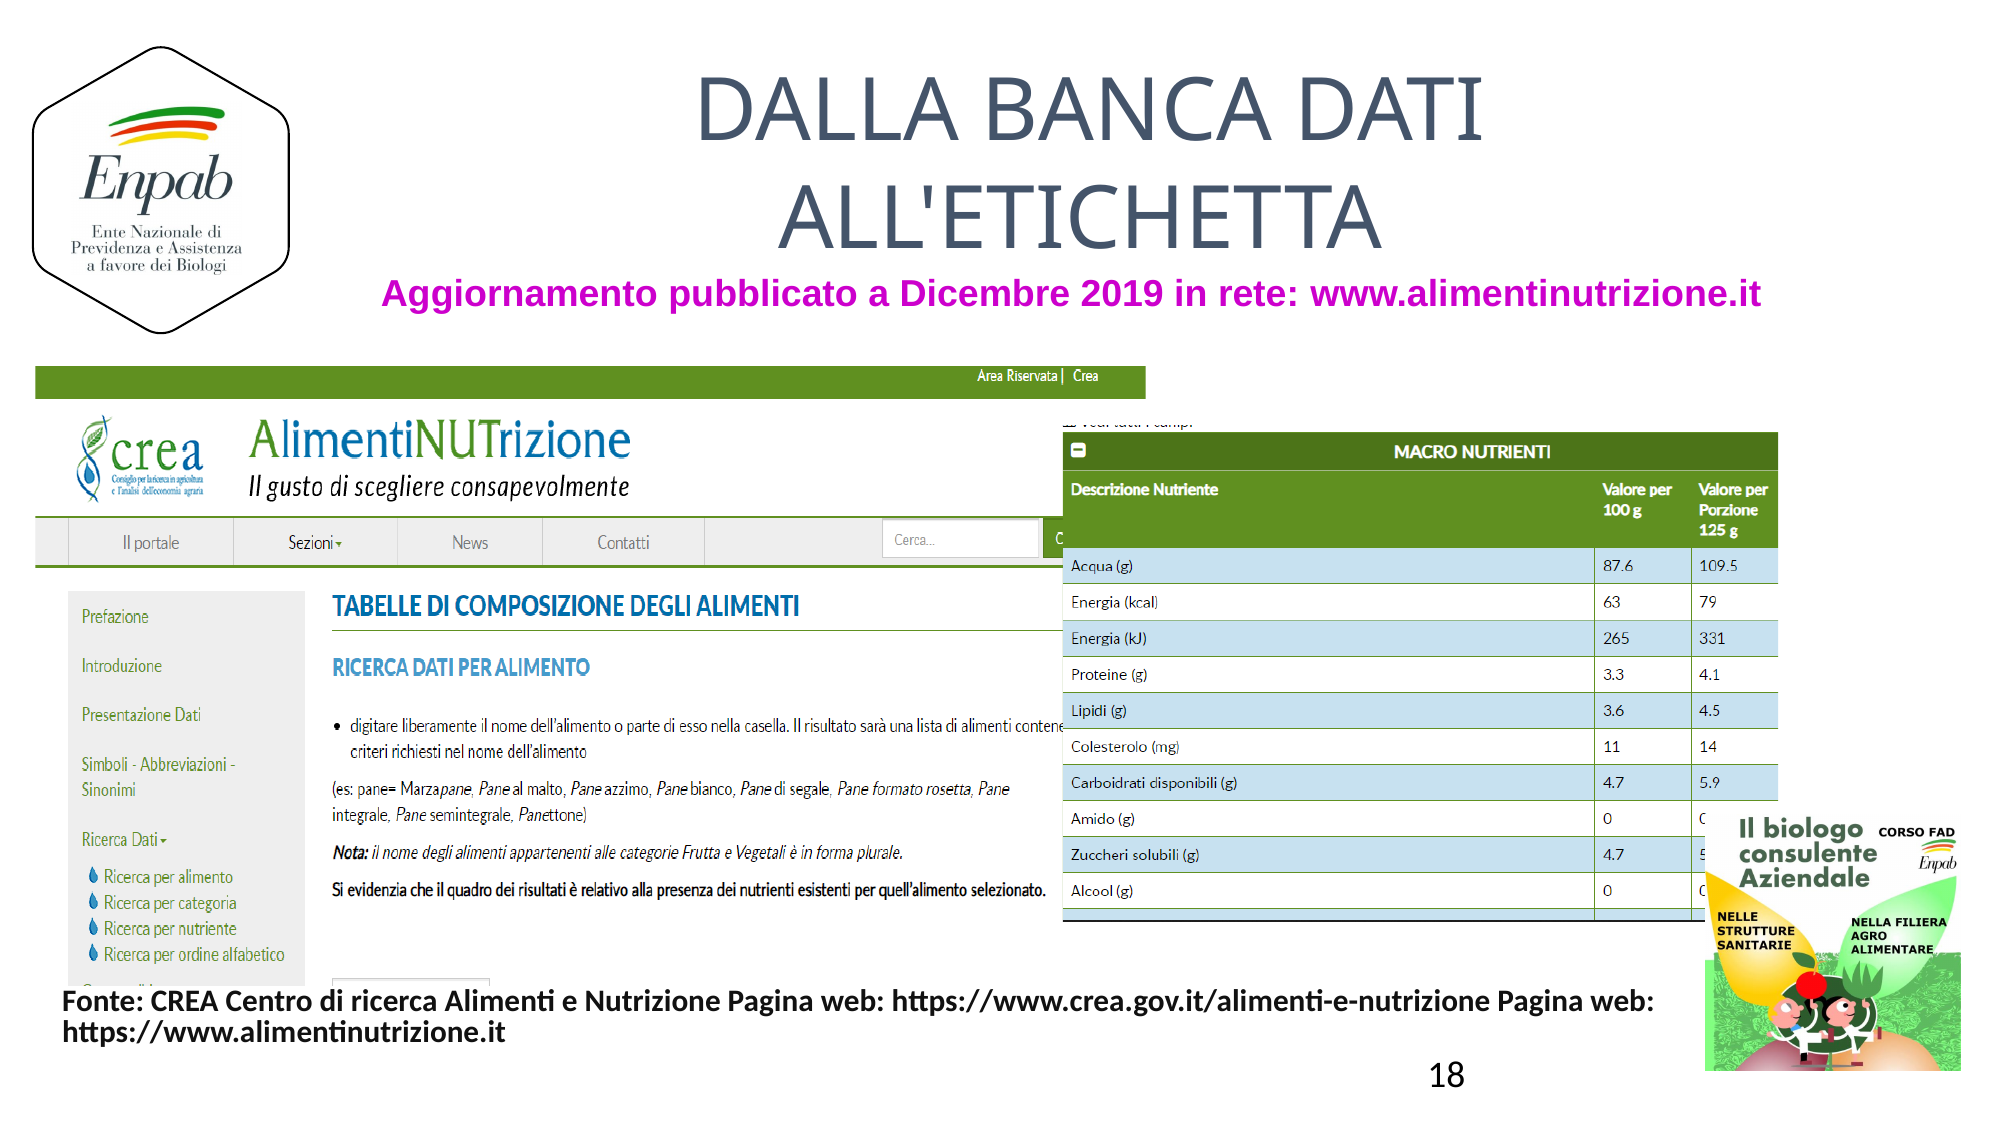

DALLA BANCA DATI ALL'ETICHETTA
Aggiornamento pubblicato a Dicembre 2019 in rete: www.alimentinutrizione.it
Fonte: CREA Centro di ricerca Alimenti e Nutrizione Pagina web: https://www.crea.gov.it/alimenti-e-nutrizione Pagina web: https://www.alimentinutrizione.it
18